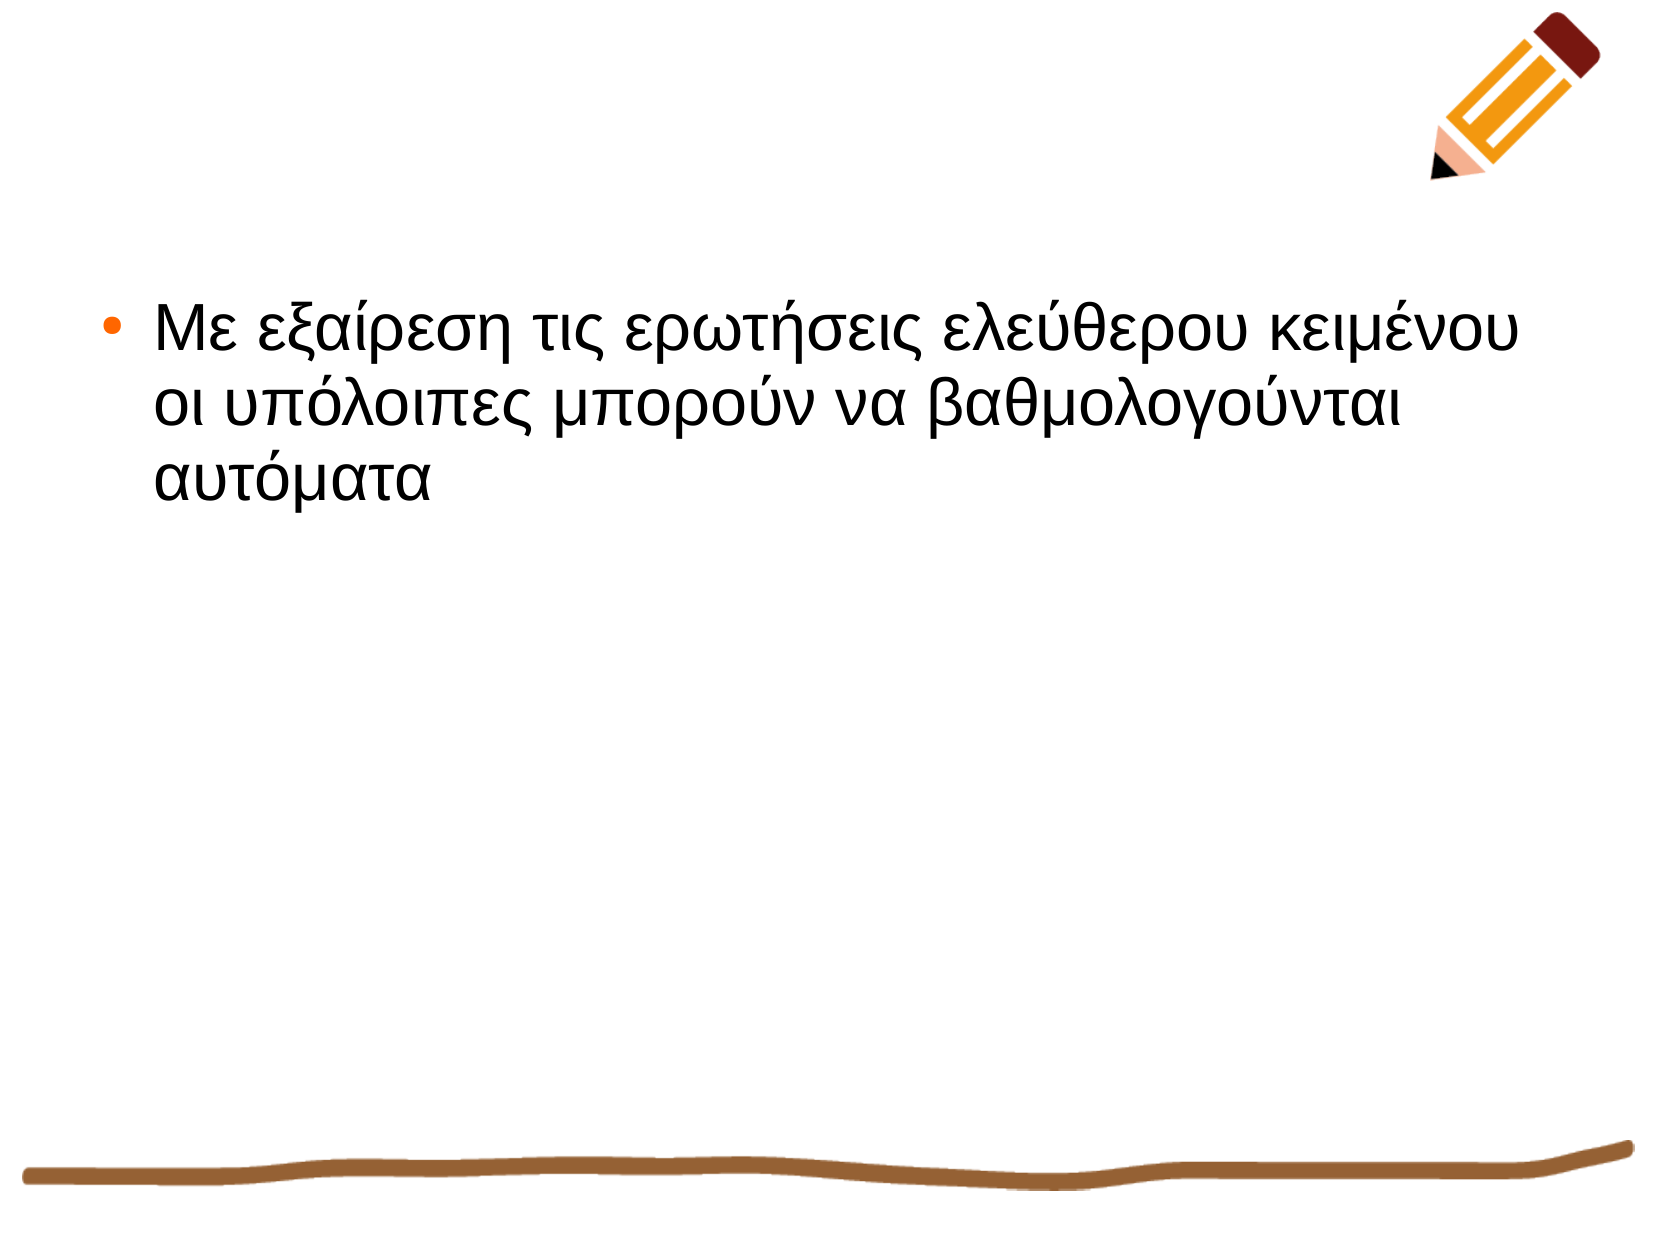

#
Με εξαίρεση τις ερωτήσεις ελεύθερου κειμένου οι υπόλοιπες μπορούν να βαθμολογούνται αυτόματα